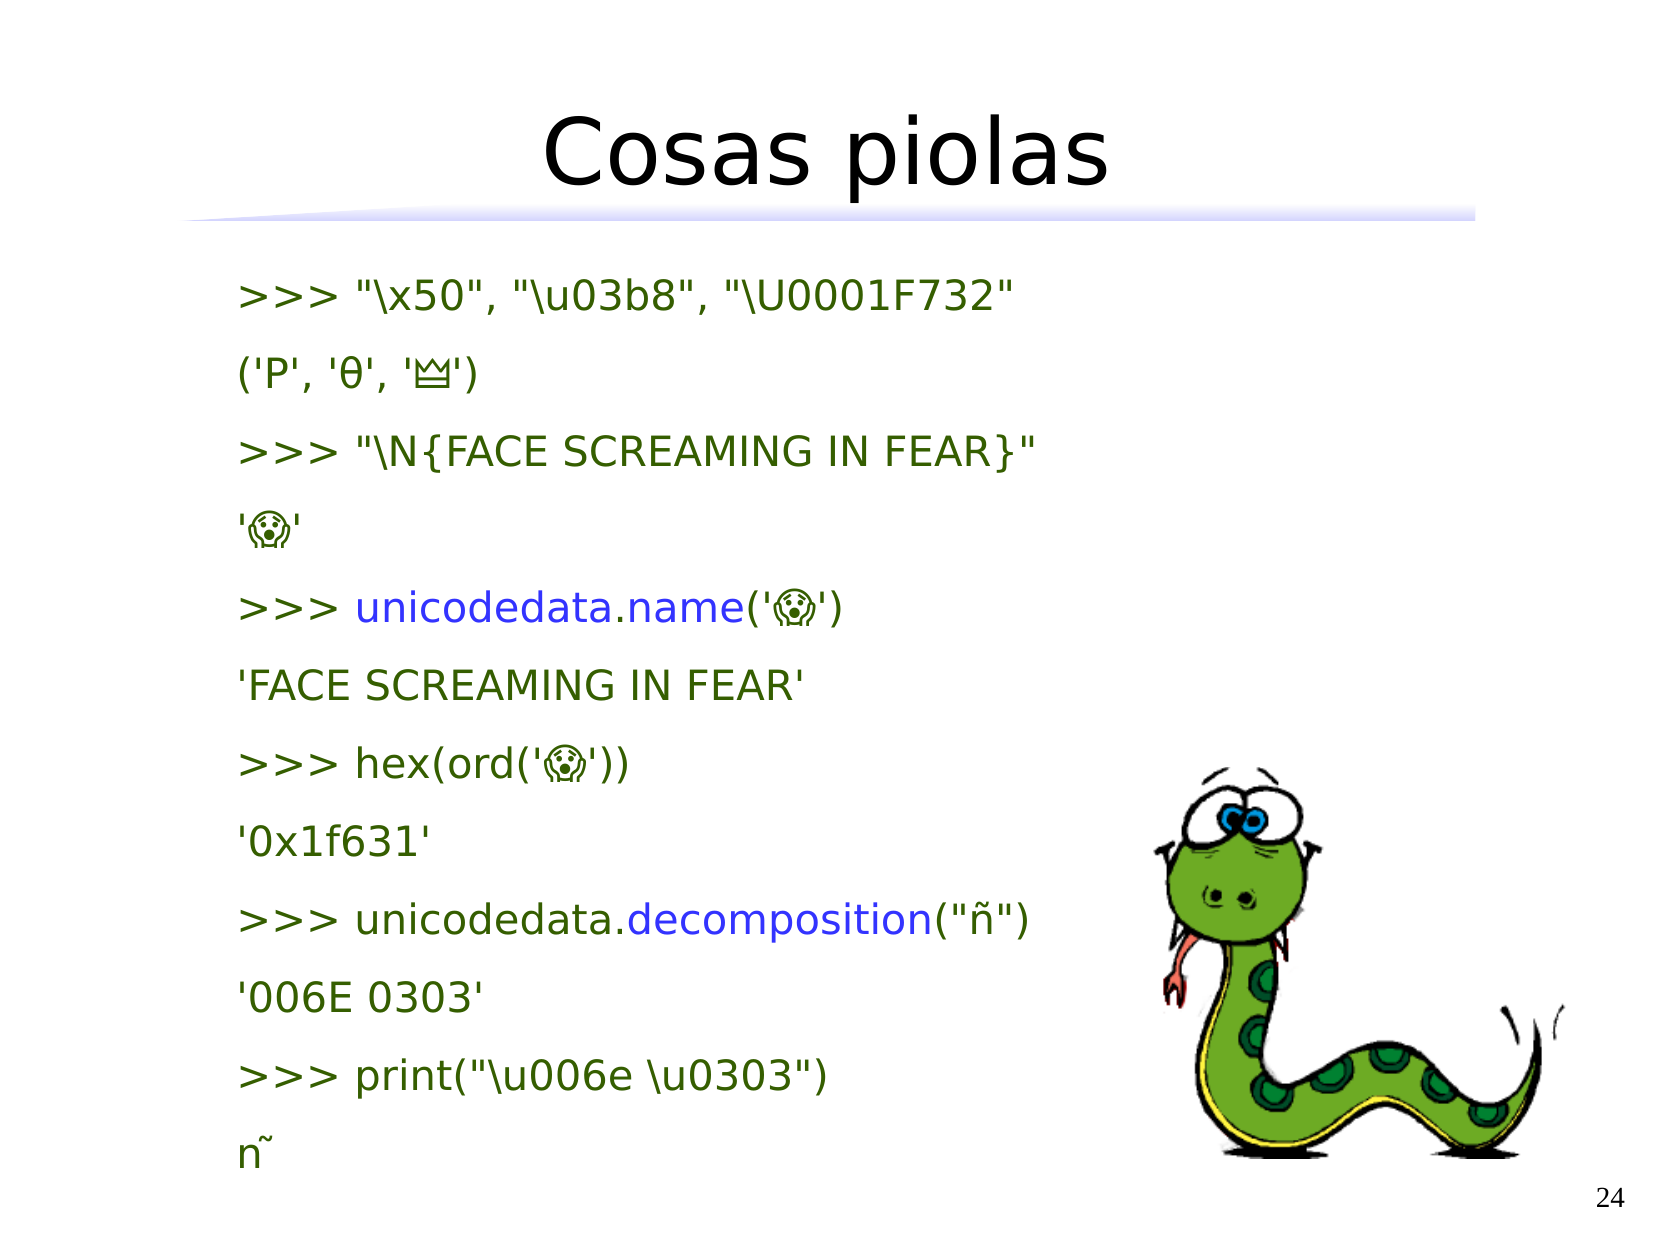

# Cosas piolas
>>> "\x50", "\u03b8", "\U0001F732"
('P', 'θ', '🜲')
>>> "\N{FACE SCREAMING IN FEAR}"
'😱'
>>> unicodedata.name('😱')
'FACE SCREAMING IN FEAR'
>>> hex(ord('😱'))
'0x1f631'
>>> unicodedata.decomposition("ñ")
'006E 0303'
>>> print("\u006e \u0303")
n ̃
24